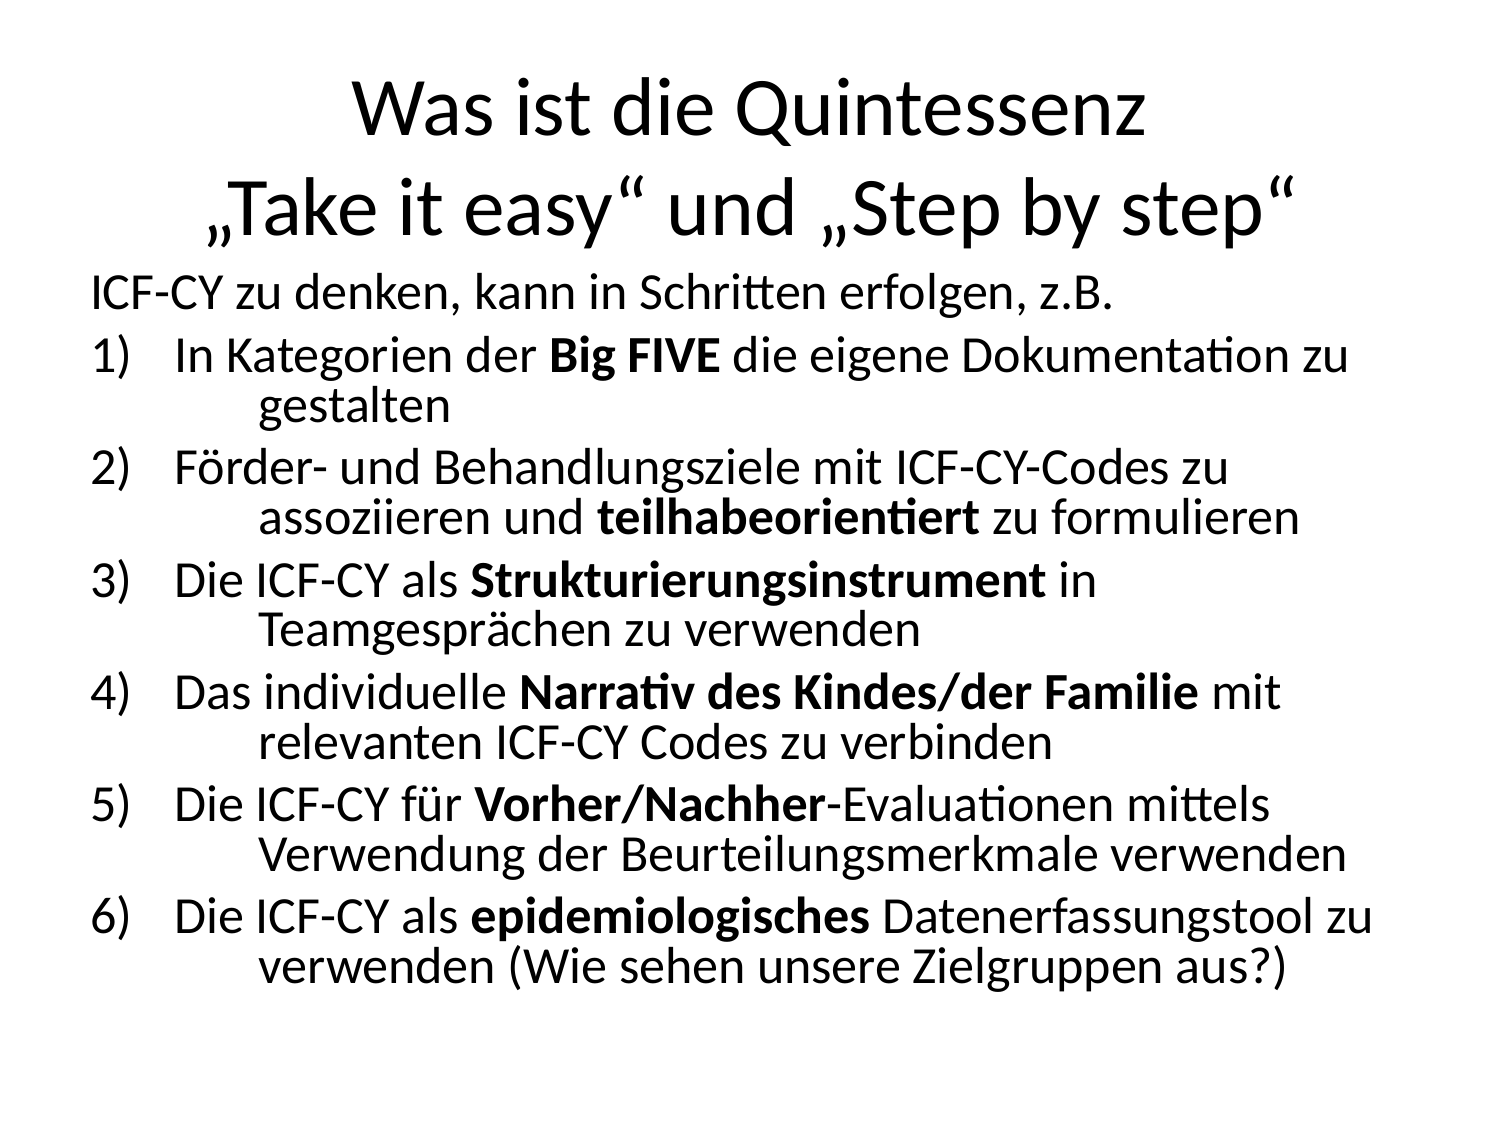

# Was ist die Quintessenz „Take it easy“ und „Step by step“
ICF-CY zu denken, kann in Schritten erfolgen, z.B.
In Kategorien der Big FIVE die eigene Dokumentation zu gestalten
Förder- und Behandlungsziele mit ICF-CY-Codes zu assoziieren und teilhabeorientiert zu formulieren
Die ICF-CY als Strukturierungsinstrument in Teamgesprächen zu verwenden
Das individuelle Narrativ des Kindes/der Familie mit relevanten ICF-CY Codes zu verbinden
Die ICF-CY für Vorher/Nachher-Evaluationen mittels Verwendung der Beurteilungsmerkmale verwenden
Die ICF-CY als epidemiologisches Datenerfassungstool zu verwenden (Wie sehen unsere Zielgruppen aus?)